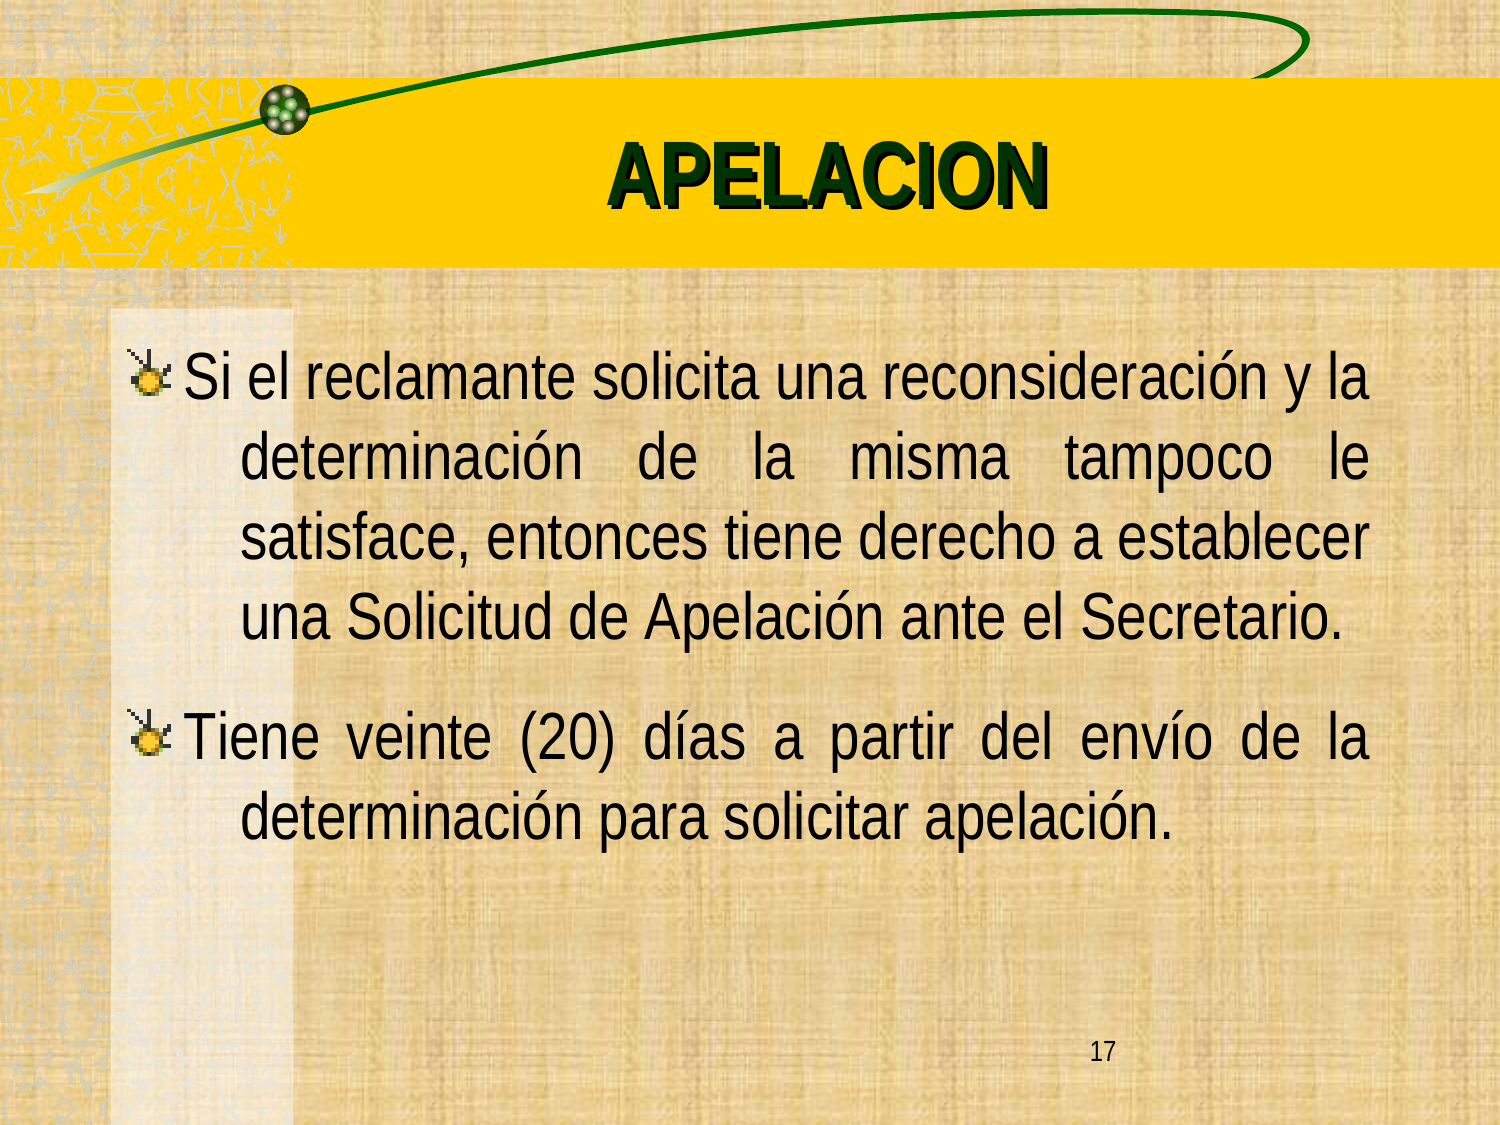

# APELACION
Si el reclamante solicita una reconsideración y la determinación de la misma tampoco le satisface, entonces tiene derecho a establecer una Solicitud de Apelación ante el Secretario.
Tiene veinte (20) días a partir del envío de la determinación para solicitar apelación.